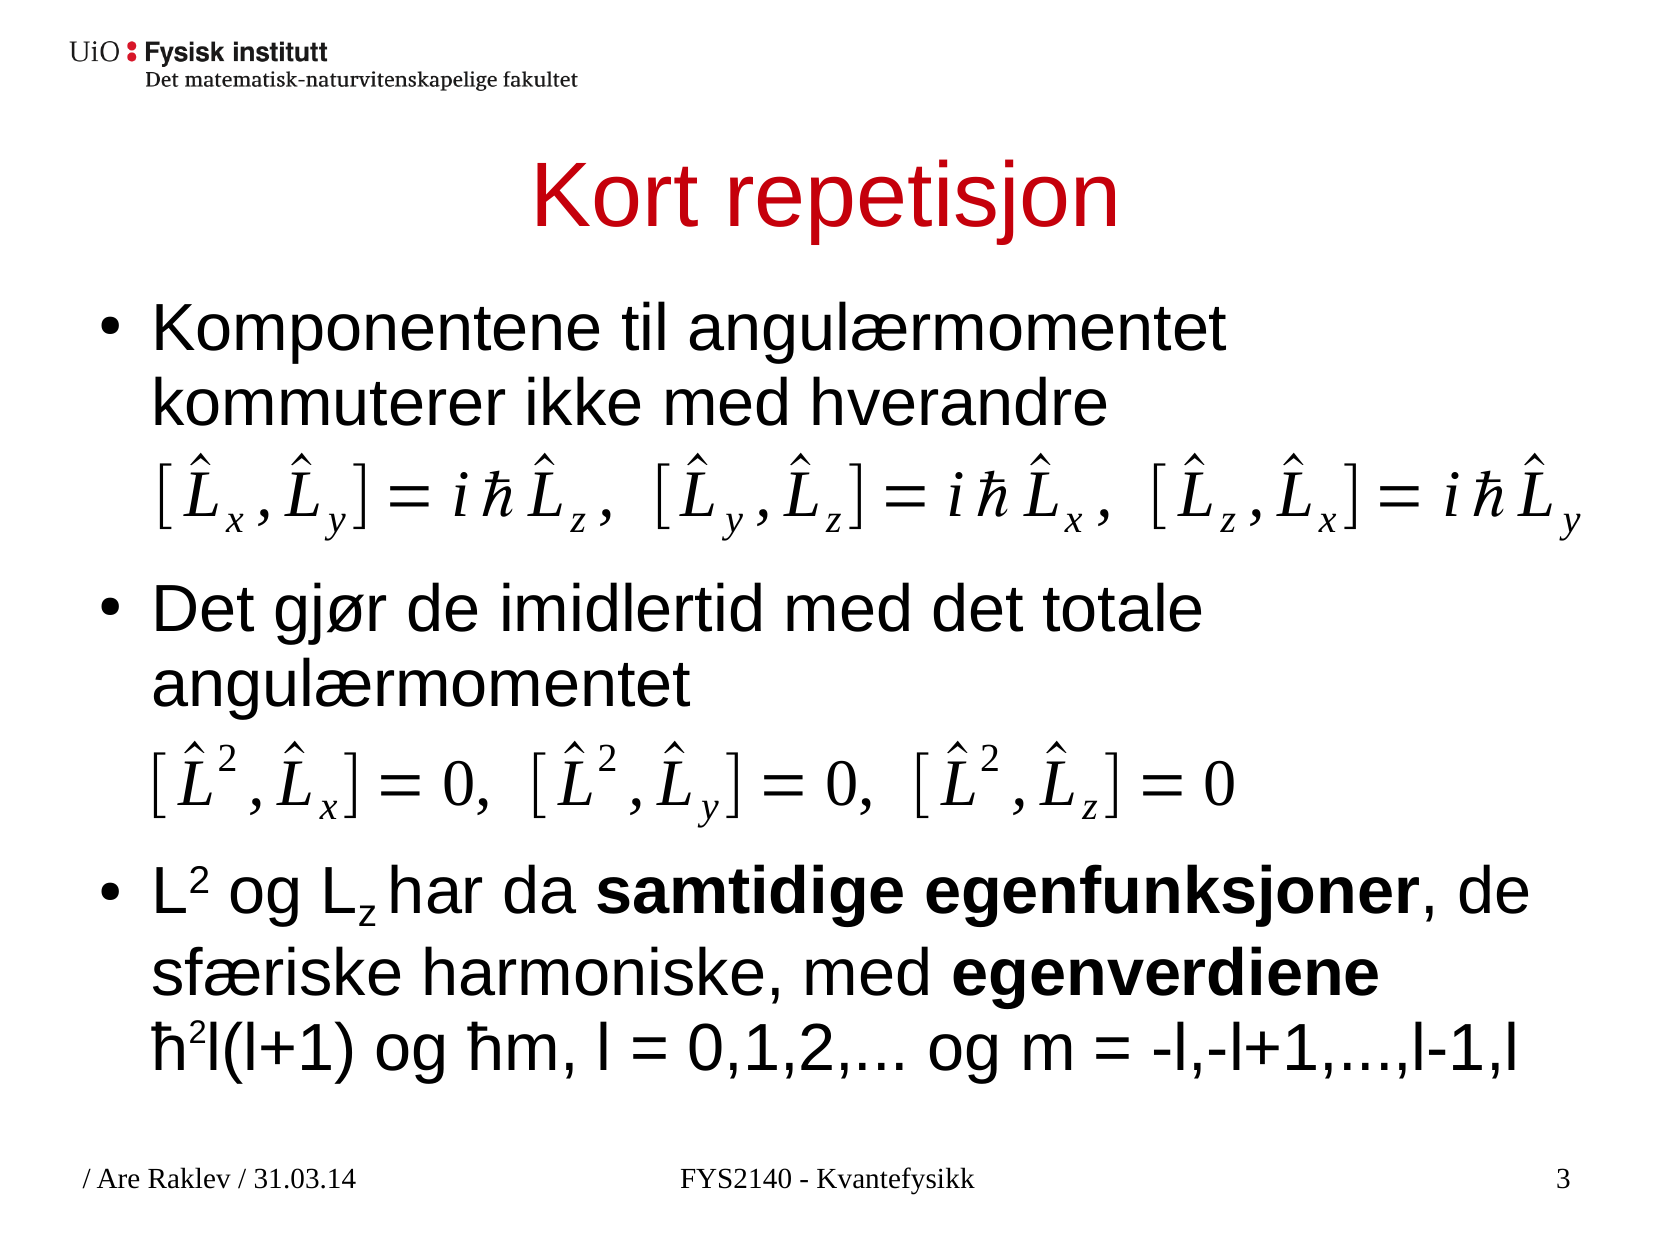

# Kort repetisjon
Komponentene til angulærmomentet kommuterer ikke med hverandre
Det gjør de imidlertid med det totale angulærmomentet
L2 og Lz har da samtidige egenfunksjoner, de sfæriske harmoniske, med egenverdiene ħ2l(l+1) og ħm, l = 0,1,2,... og m = -l,-l+1,...,l-1,l
/ Are Raklev / 31.03.14
FYS2140 - Kvantefysikk
3